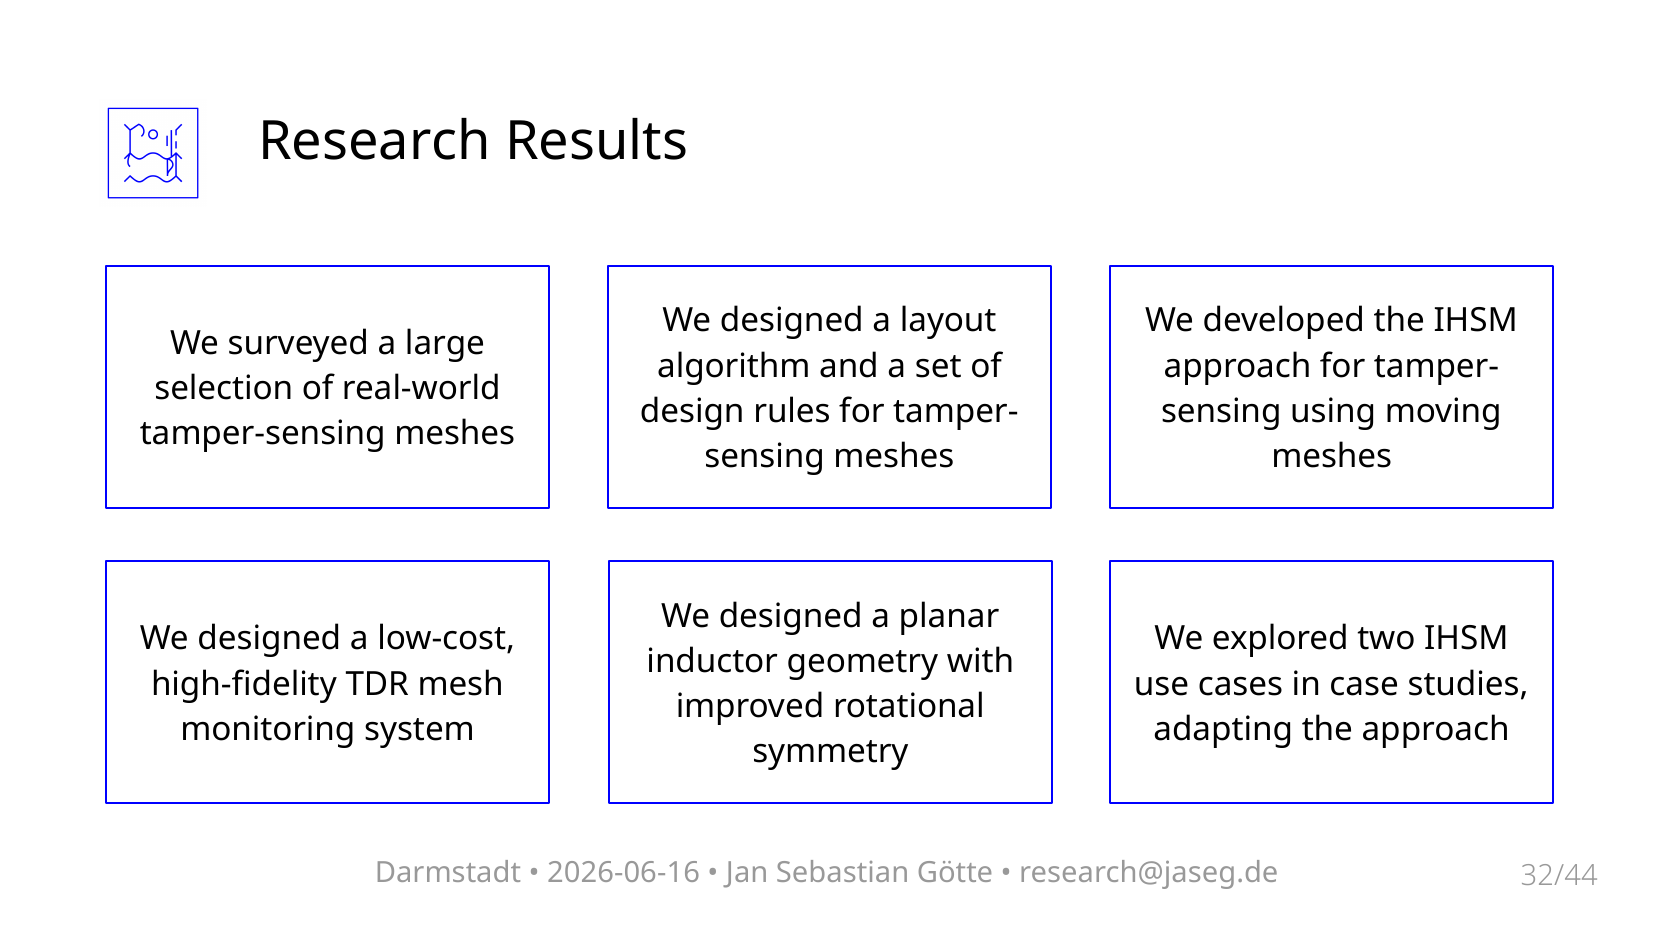

Research Results
We surveyed a large selection of real-world tamper-sensing meshes
We designed a layout algorithm and a set of design rules for tamper-sensing meshes
We developed the IHSM approach for tamper-sensing using moving meshes
We designed a low-cost, high-fidelity TDR mesh monitoring system
We designed a planar inductor geometry with improved rotational symmetry
We explored two IHSM use cases in case studies, adapting the approach